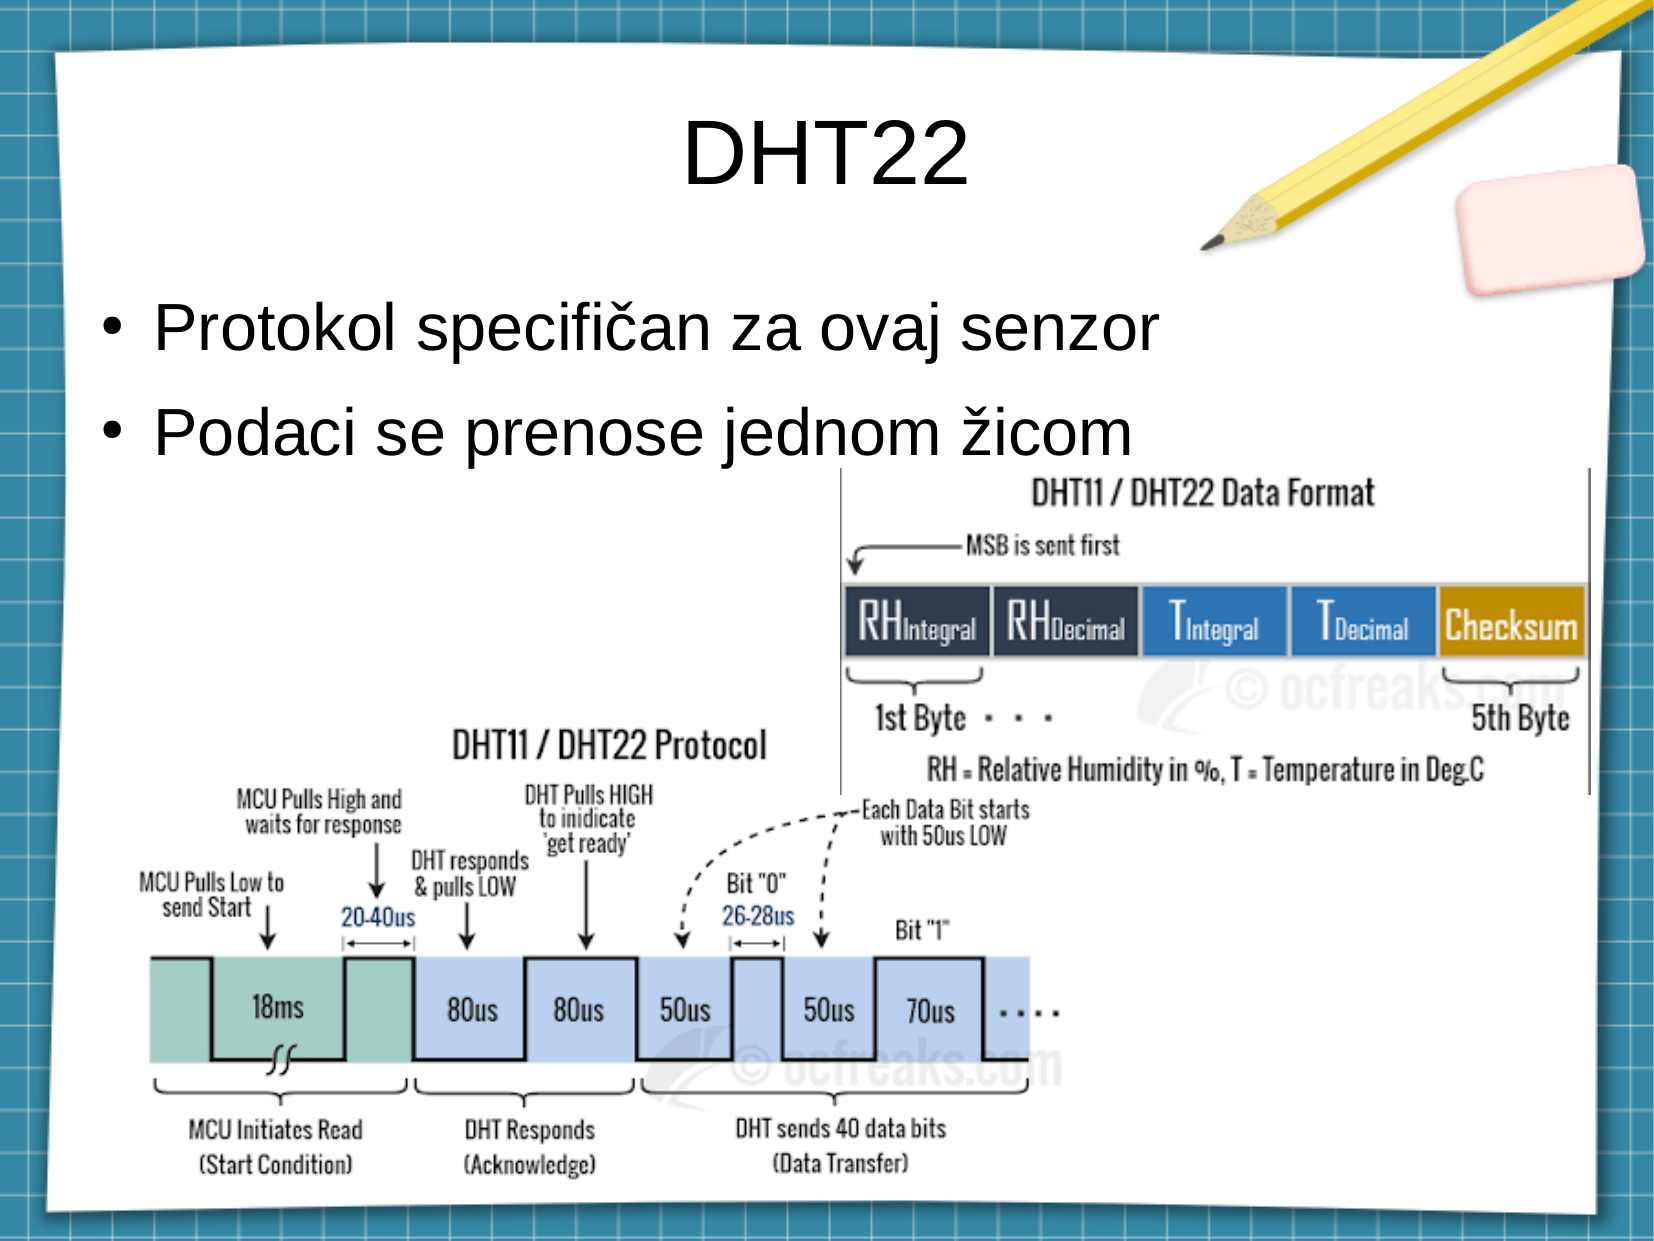

# DHT22
Protokol specifičan za ovaj senzor
Podaci se prenose jednom žicom